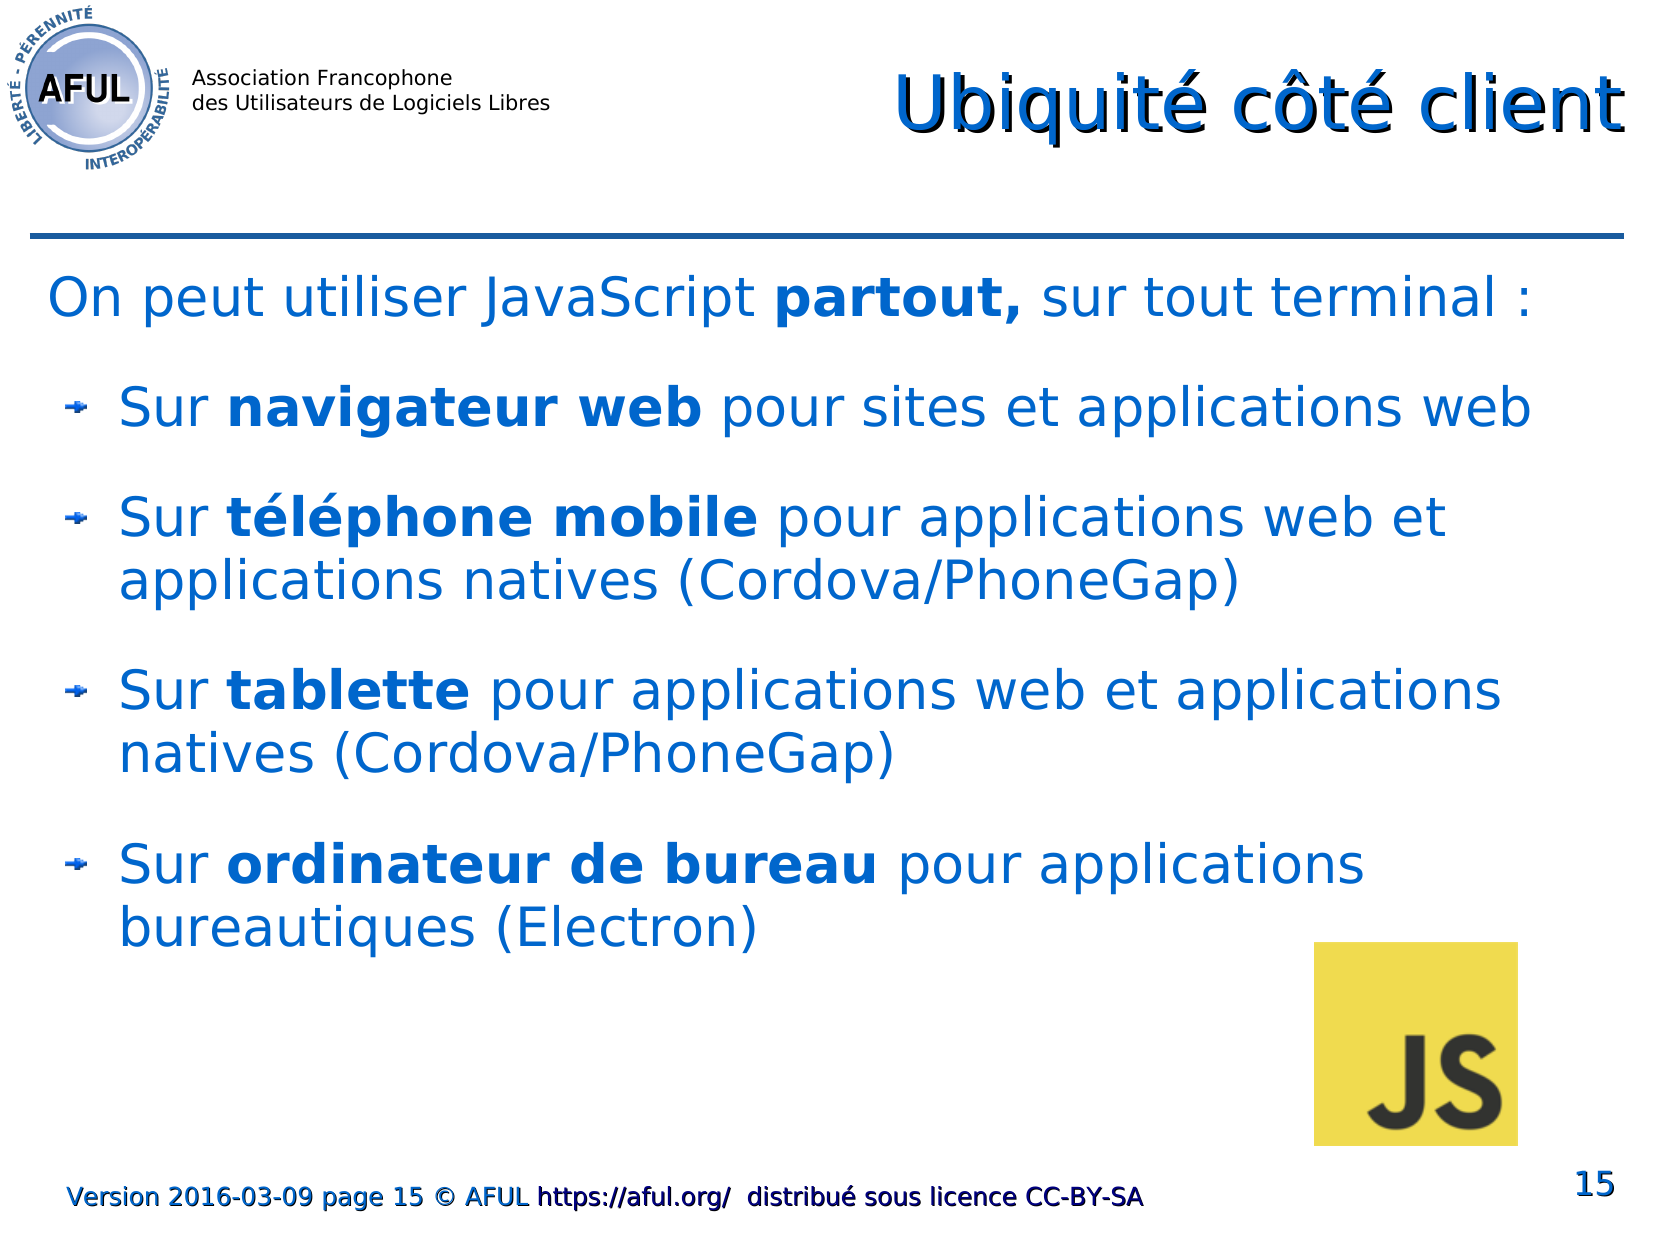

# Ubiquité côté client
On peut utiliser JavaScript partout, sur tout terminal :
Sur navigateur web pour sites et applications web
Sur téléphone mobile pour applications web et applications natives (Cordova/PhoneGap)
Sur tablette pour applications web et applications natives (Cordova/PhoneGap)
Sur ordinateur de bureau pour applications bureautiques (Electron)